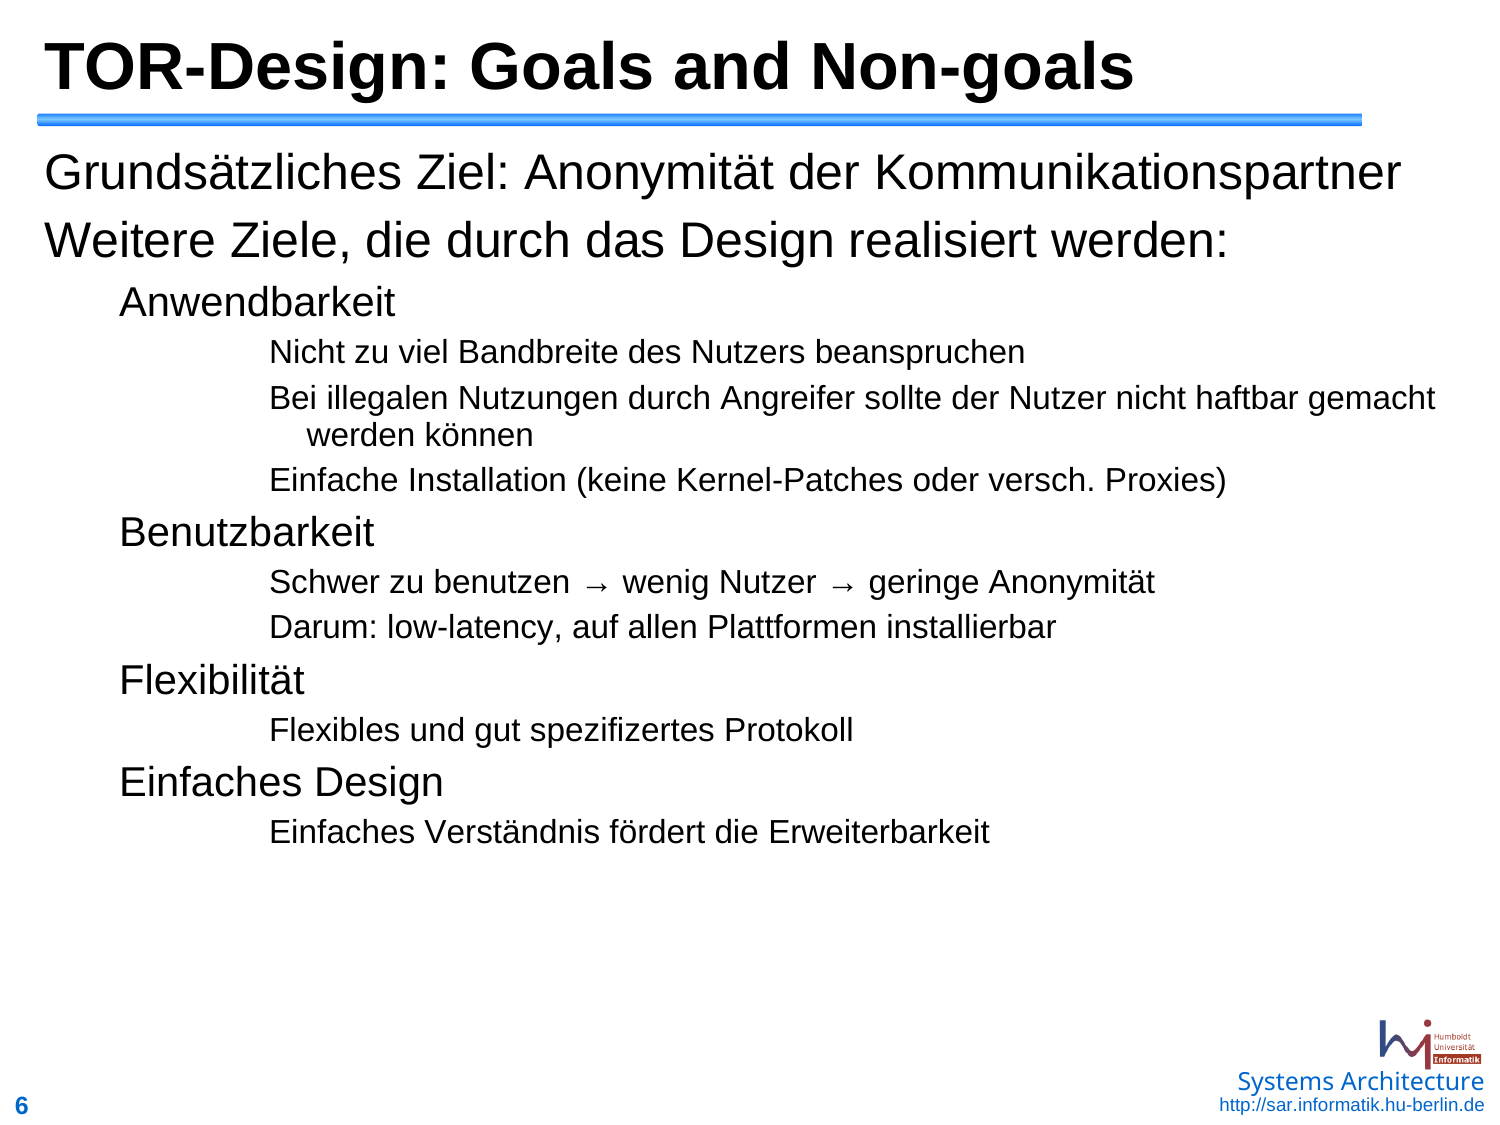

# TOR-Design: Goals and Non-goals
Grundsätzliches Ziel: Anonymität der Kommunikationspartner
Weitere Ziele, die durch das Design realisiert werden:
Anwendbarkeit
Nicht zu viel Bandbreite des Nutzers beanspruchen
Bei illegalen Nutzungen durch Angreifer sollte der Nutzer nicht haftbar gemacht werden können
Einfache Installation (keine Kernel-Patches oder versch. Proxies)
Benutzbarkeit
Schwer zu benutzen → wenig Nutzer → geringe Anonymität
Darum: low-latency, auf allen Plattformen installierbar
Flexibilität
Flexibles und gut spezifizertes Protokoll
Einfaches Design
Einfaches Verständnis fördert die Erweiterbarkeit